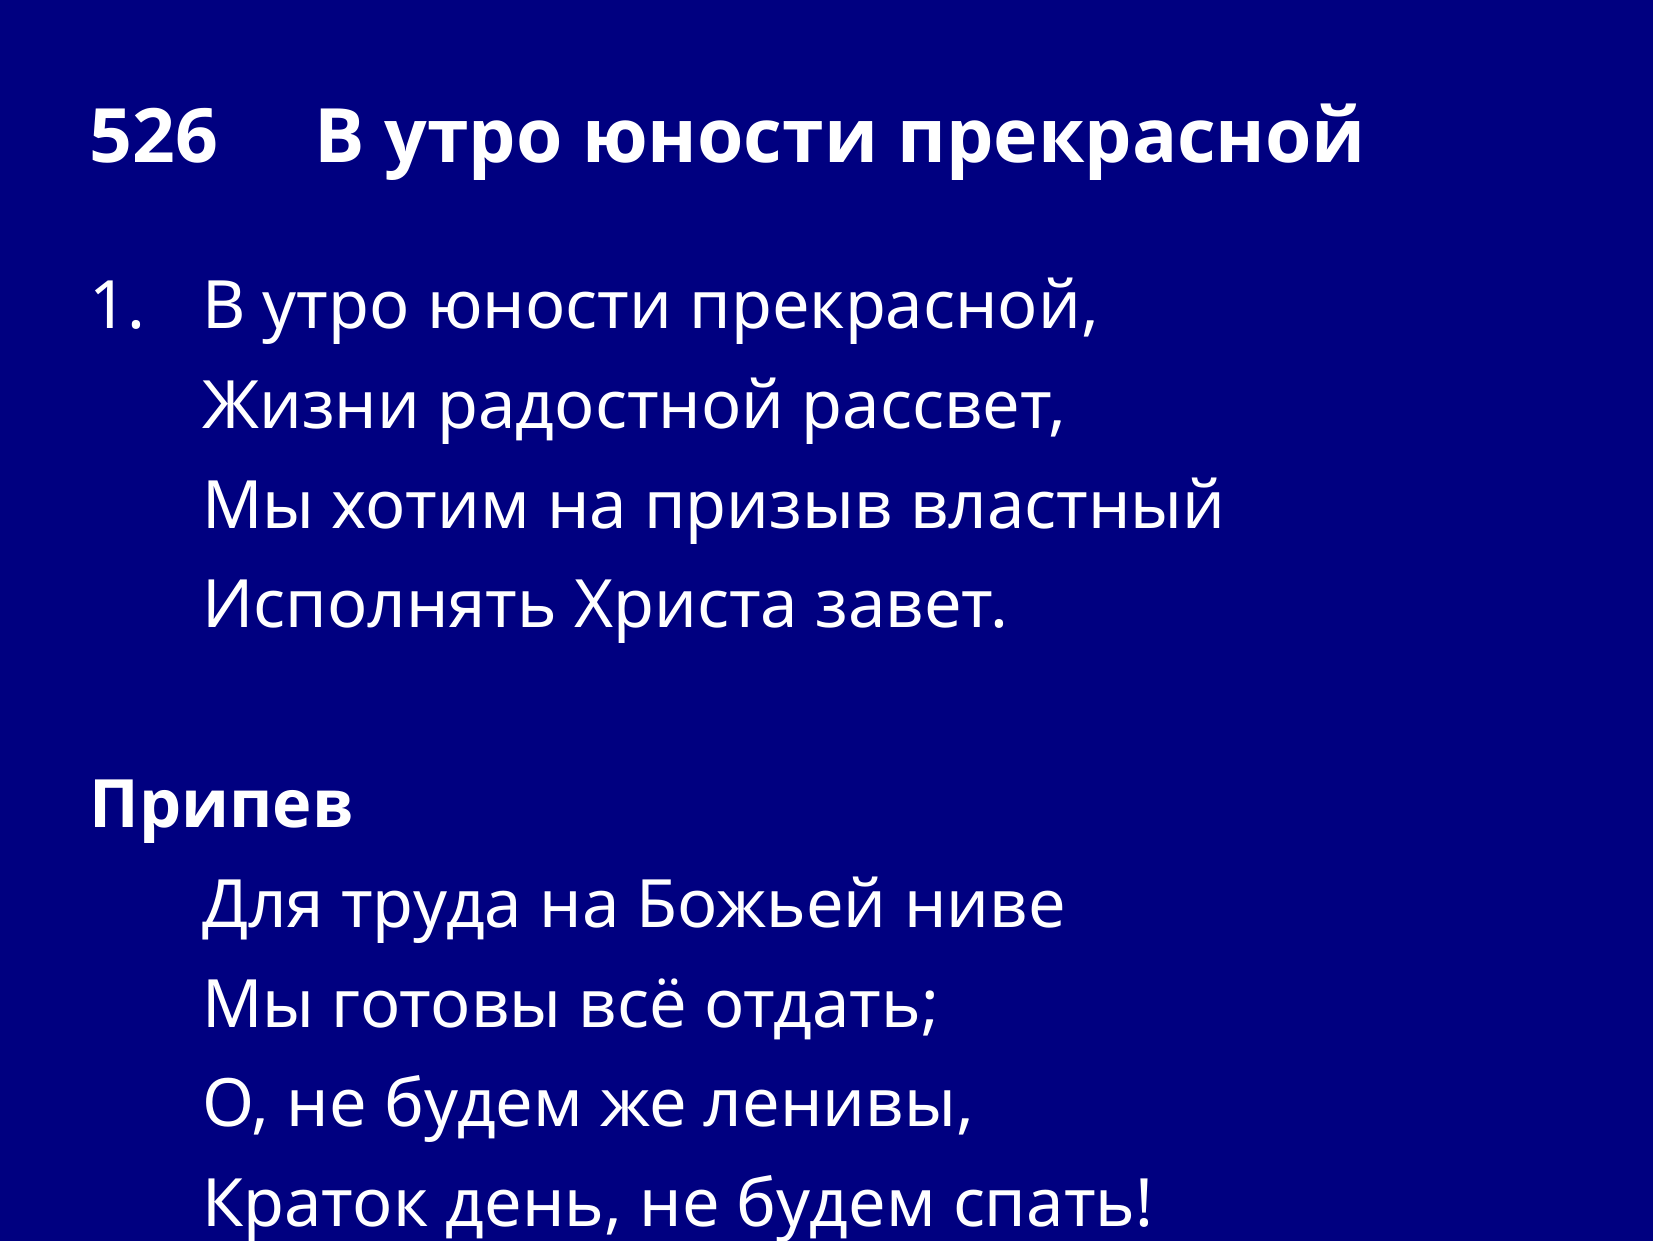

526	В утро юности прекрасной
1.	В утро юности прекрасной,
	Жизни радостной рассвет,
	Мы хотим на призыв властный
	Исполнять Христа завет.
Припев
	Для труда на Божьей ниве
	Мы готовы всё отдать;
	О, не будем же ленивы,
	Краток день, не будем спать!